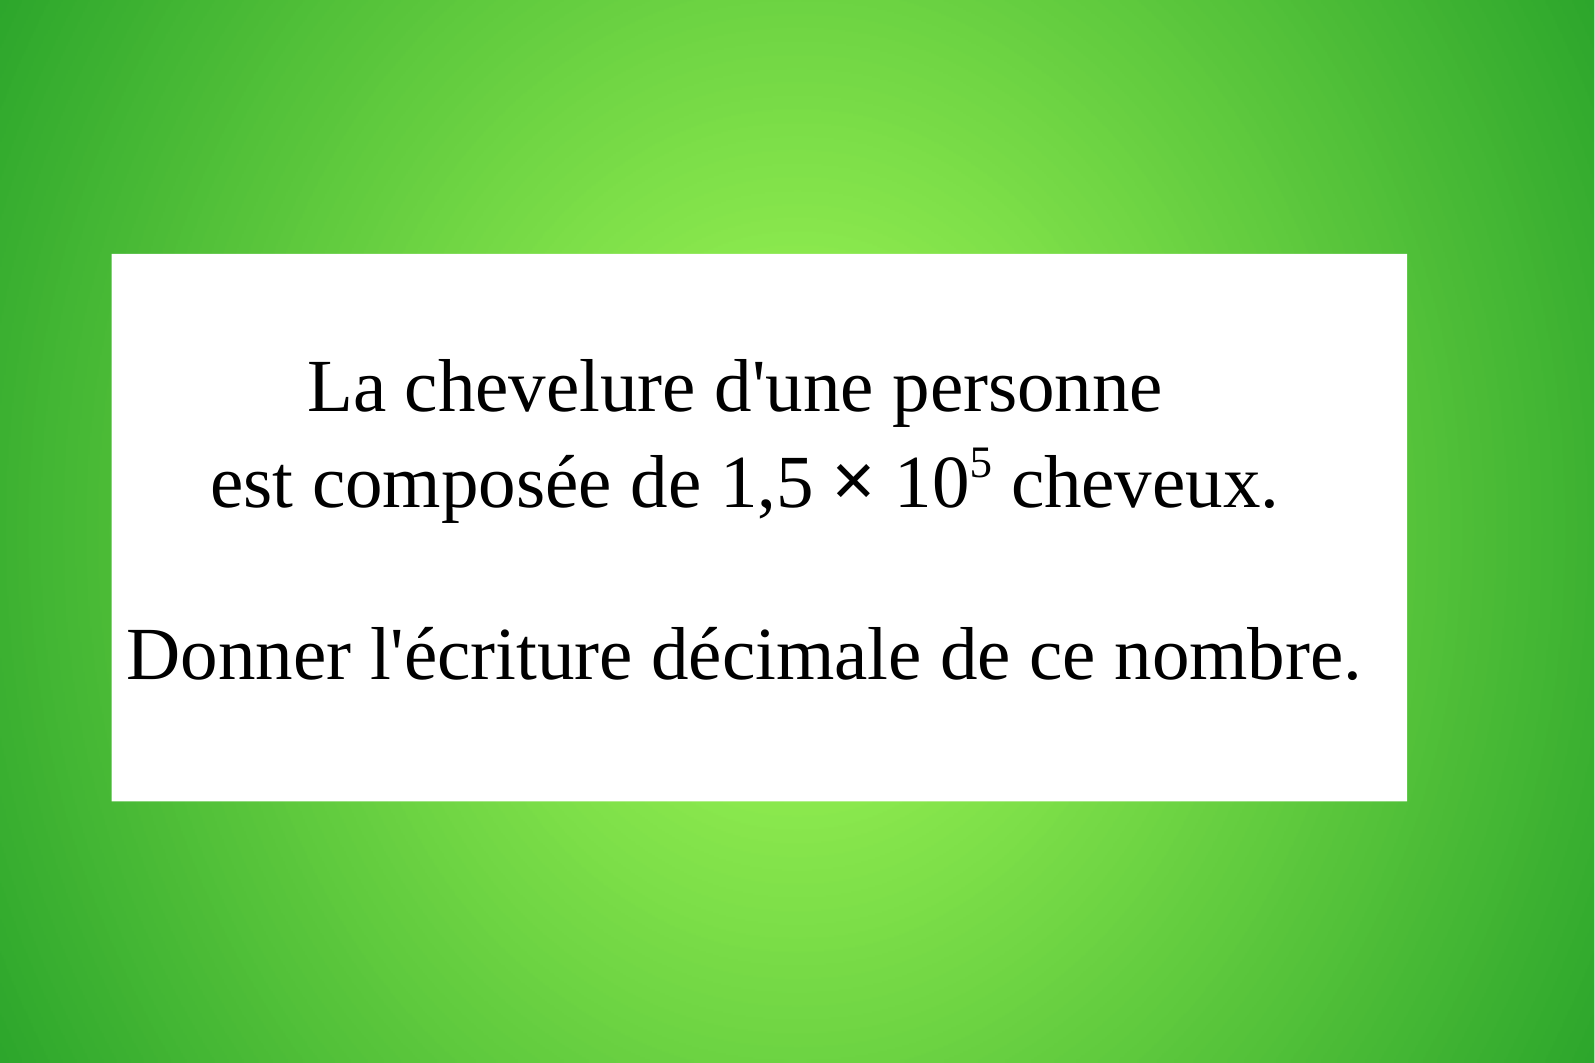

La chevelure d'une personne
est composée de 1,5 × 105 cheveux.
Donner l'écriture décimale de ce nombre.